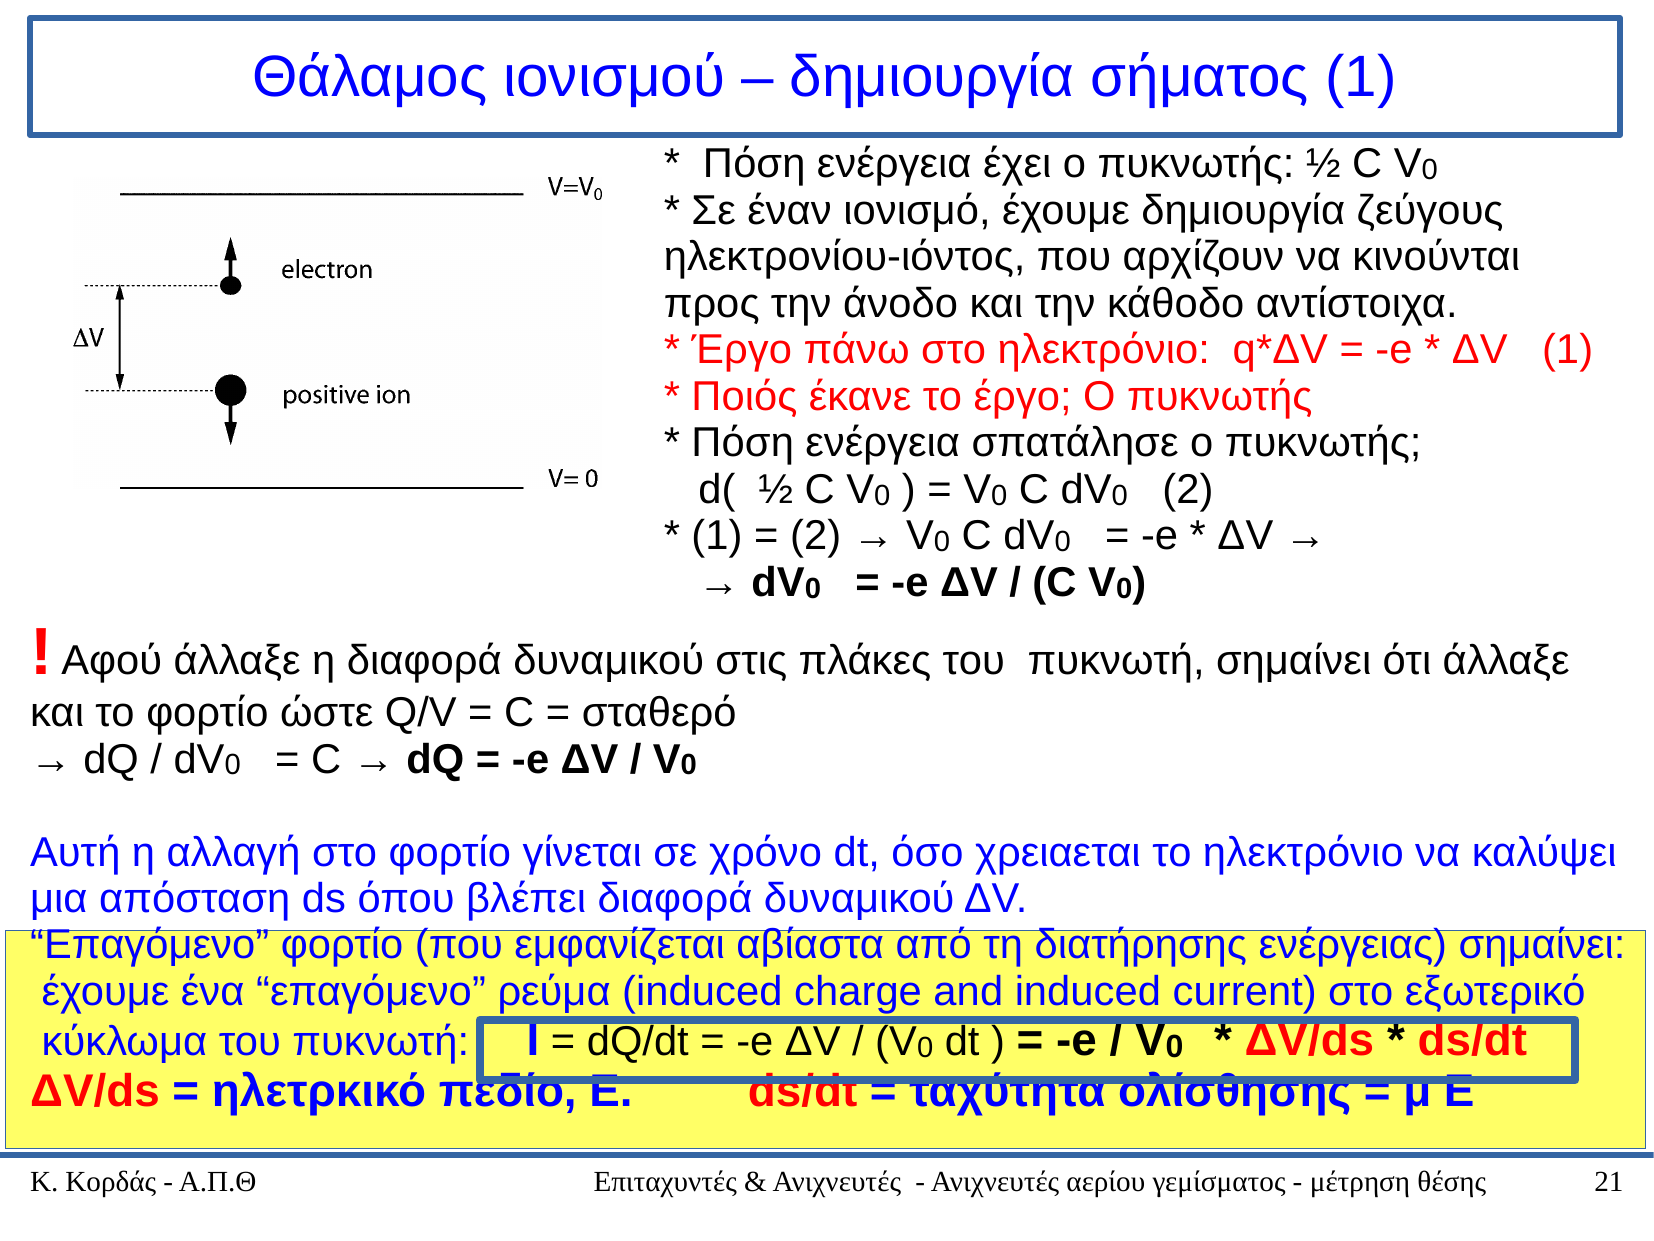

# Θάλαμος ιονισμού – δημιουργία σήματος (1)
* Πόση ενέργεια έχει ο πυκνωτής: ½ C V0
* Σε έναν ιονισμό, έχουμε δημιουργία ζεύγους ηλεκτρονίου-ιόντος, που αρχίζουν να κινούνται προς την άνοδο και την κάθοδο αντίστοιχα.
* Έργο πάνω στο ηλεκτρόνιο: q*ΔV = -e * ΔV (1)
* Ποιός έκανε το έργο; Ο πυκνωτής
* Πόση ενέργεια σπατάλησε ο πυκνωτής;
 d( ½ C V0 ) = V0 C dV0 (2)
* (1) = (2) → V0 C dV0 = -e * ΔV →
 → dV0 = -e ΔV / (C V0)
! Αφού άλλαξε η διαφορά δυναμικού στις πλάκες του πυκνωτή, σημαίνει ότι άλλαξε
και το φορτίο ώστε Q/V = C = σταθερό
→ dQ / dV0 = C → dQ = -e ΔV / V0
Aυτή η αλλαγή στο φορτίο γίνεται σε χρόνο dt, όσο χρειαεται το ηλεκτρόνιο να καλύψει
μια απόσταση ds όπου βλέπει διαφορά δυναμικού ΔV.
“Επαγόμενο” φορτίο (που εμφανίζεται αβίαστα από τη διατήρησης ενέργειας) σημαίνει:
 έχουμε ένα “επαγόμενο” ρεύμα (induced charge and induced current) στο εξωτερικό
 κύκλωμα του πυκνωτή: I = dQ/dt = -e ΔV / (V0 dt ) = -e / V0 * ΔV/ds * ds/dt
ΔV/ds = ηλετρκικό πεδίο, Ε. ds/dt = ταχύτητα ολίσθησης = μ Ε
Κ. Κορδάς - Α.Π.Θ
Επιταχυντές & Ανιχνευτές - Ανιχνευτές αερίου γεμίσματος - μέτρηση θέσης
21